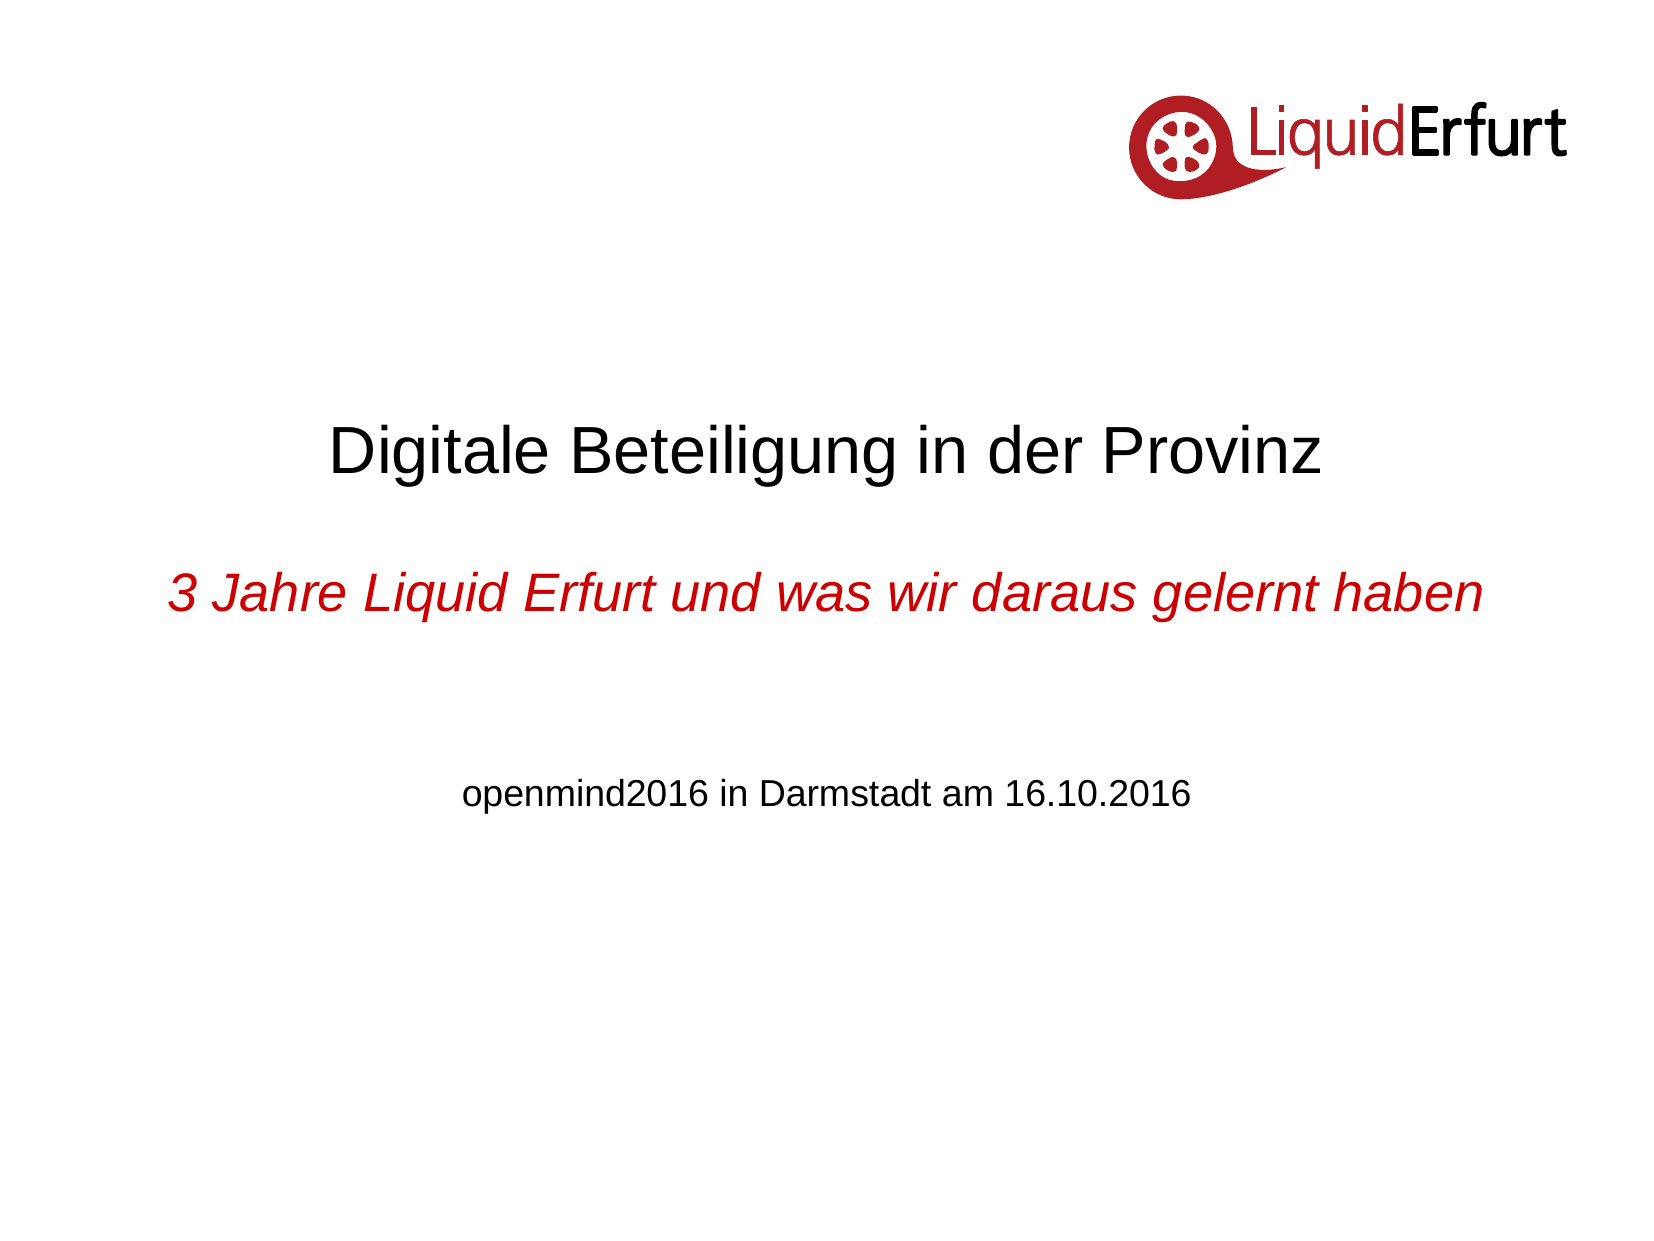

# Digitale Beteiligung in der Provinz
3 Jahre Liquid Erfurt und was wir daraus gelernt haben
openmind2016 in Darmstadt am 16.10.2016